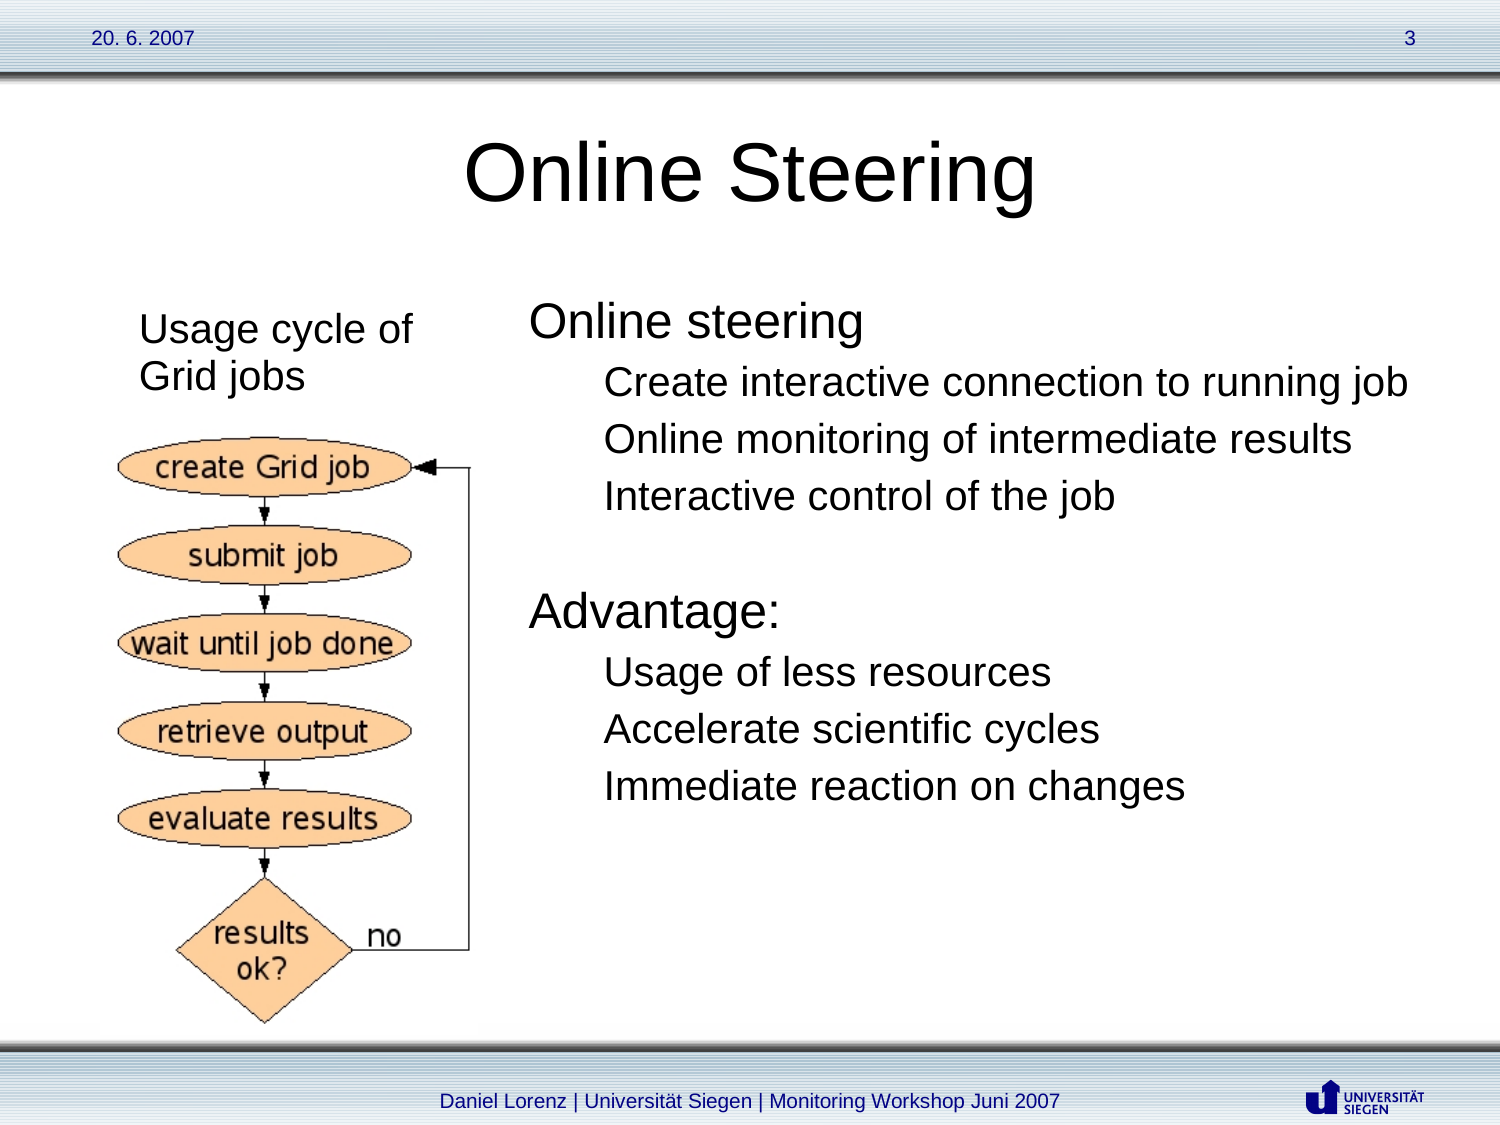

3
20. 6. 2007
# Online Steering
Online steering
Create interactive connection to running job
Online monitoring of intermediate results
Interactive control of the job
Advantage:
Usage of less resources
Accelerate scientific cycles
Immediate reaction on changes
Usage cycle of
Grid jobs
Daniel Lorenz | Universität Siegen | Monitoring Workshop Juni 2007